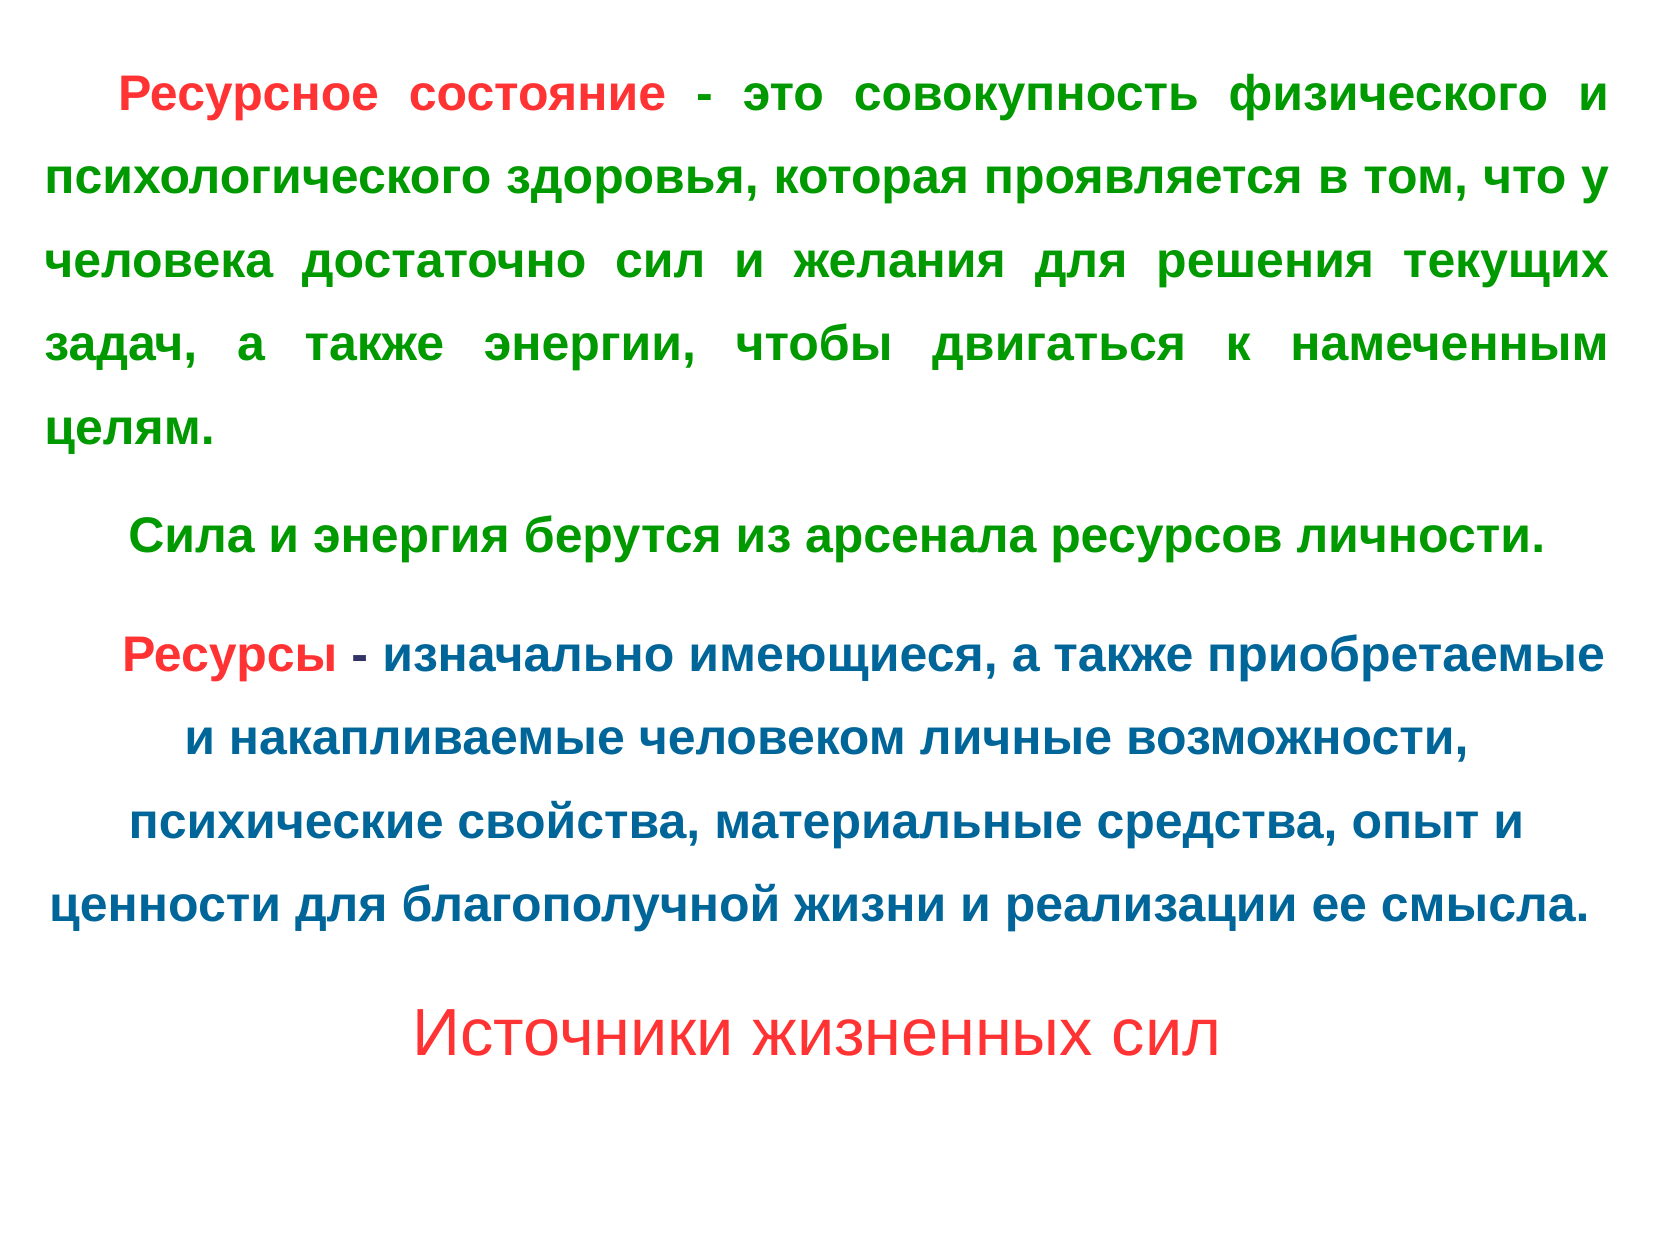

Ресурсное состояние - это совокупность физического и психологического здоровья, которая проявляется в том, что у человека достаточно сил и желания для решения текущих задач, а также энергии, чтобы двигаться к намеченным целям.
 Сила и энергия берутся из арсенала ресурсов личности.
	Ресурсы - изначально имеющиеся, а также приобретаемые и накапливаемые человеком личные возможности, психические свойства, материальные средства, опыт и ценности для благополучной жизни и реализации ее смысла.
Источники жизненных сил